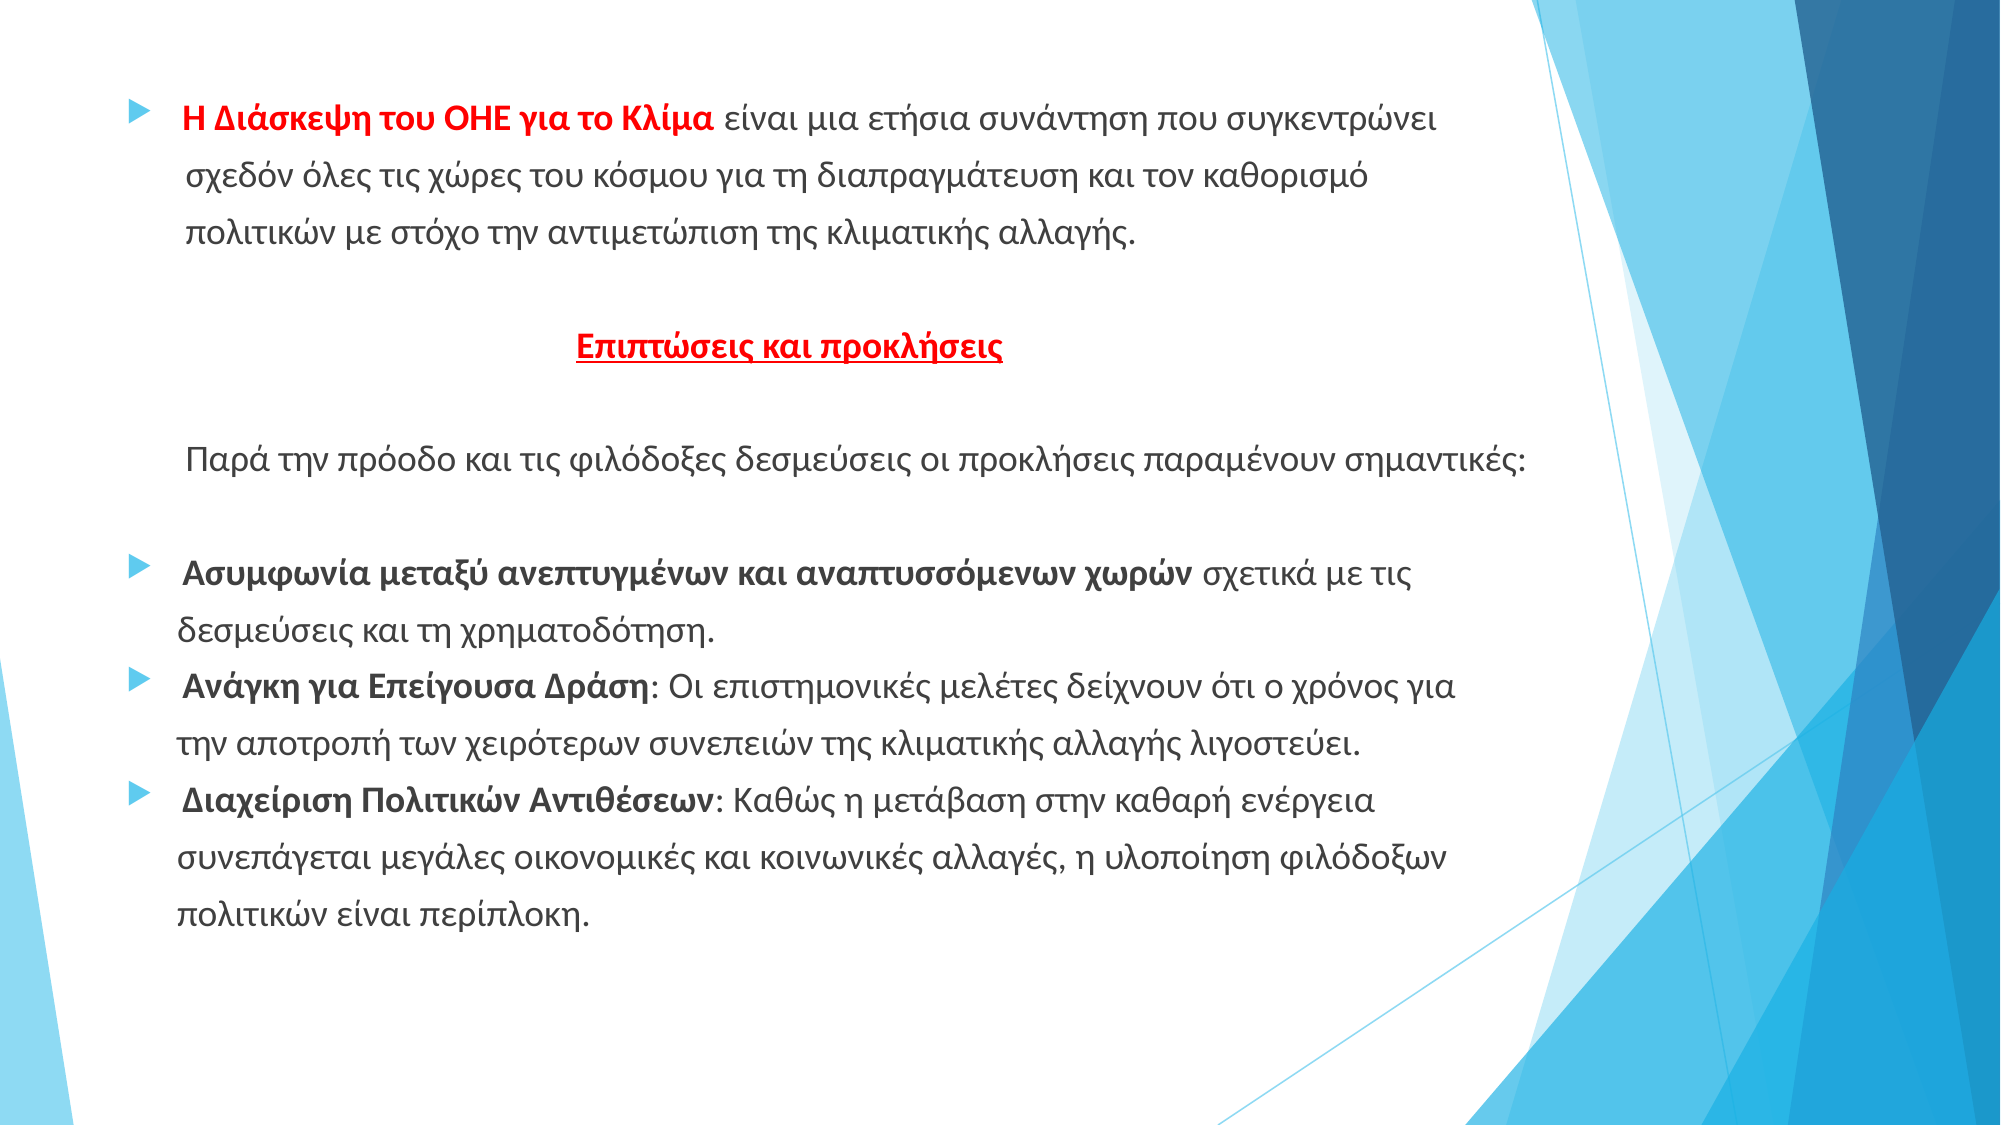

#
Η Διάσκεψη του ΟΗΕ για το Κλίμα είναι μια ετήσια συνάντηση που συγκεντρώνει
 σχεδόν όλες τις χώρες του κόσμου για τη διαπραγμάτευση και τον καθορισμό
 πολιτικών με στόχο την αντιμετώπιση της κλιματικής αλλαγής.
 Επιπτώσεις και προκλήσεις
 Παρά την πρόοδο και τις φιλόδοξες δεσμεύσεις οι προκλήσεις παραμένουν σημαντικές:
Ασυμφωνία μεταξύ ανεπτυγμένων και αναπτυσσόμενων χωρών σχετικά με τις
 δεσμεύσεις και τη χρηματοδότηση.
Ανάγκη για Επείγουσα Δράση: Οι επιστημονικές μελέτες δείχνουν ότι ο χρόνος για
 την αποτροπή των χειρότερων συνεπειών της κλιματικής αλλαγής λιγοστεύει.
Διαχείριση Πολιτικών Αντιθέσεων: Καθώς η μετάβαση στην καθαρή ενέργεια
 συνεπάγεται μεγάλες οικονομικές και κοινωνικές αλλαγές, η υλοποίηση φιλόδοξων
 πολιτικών είναι περίπλοκη.